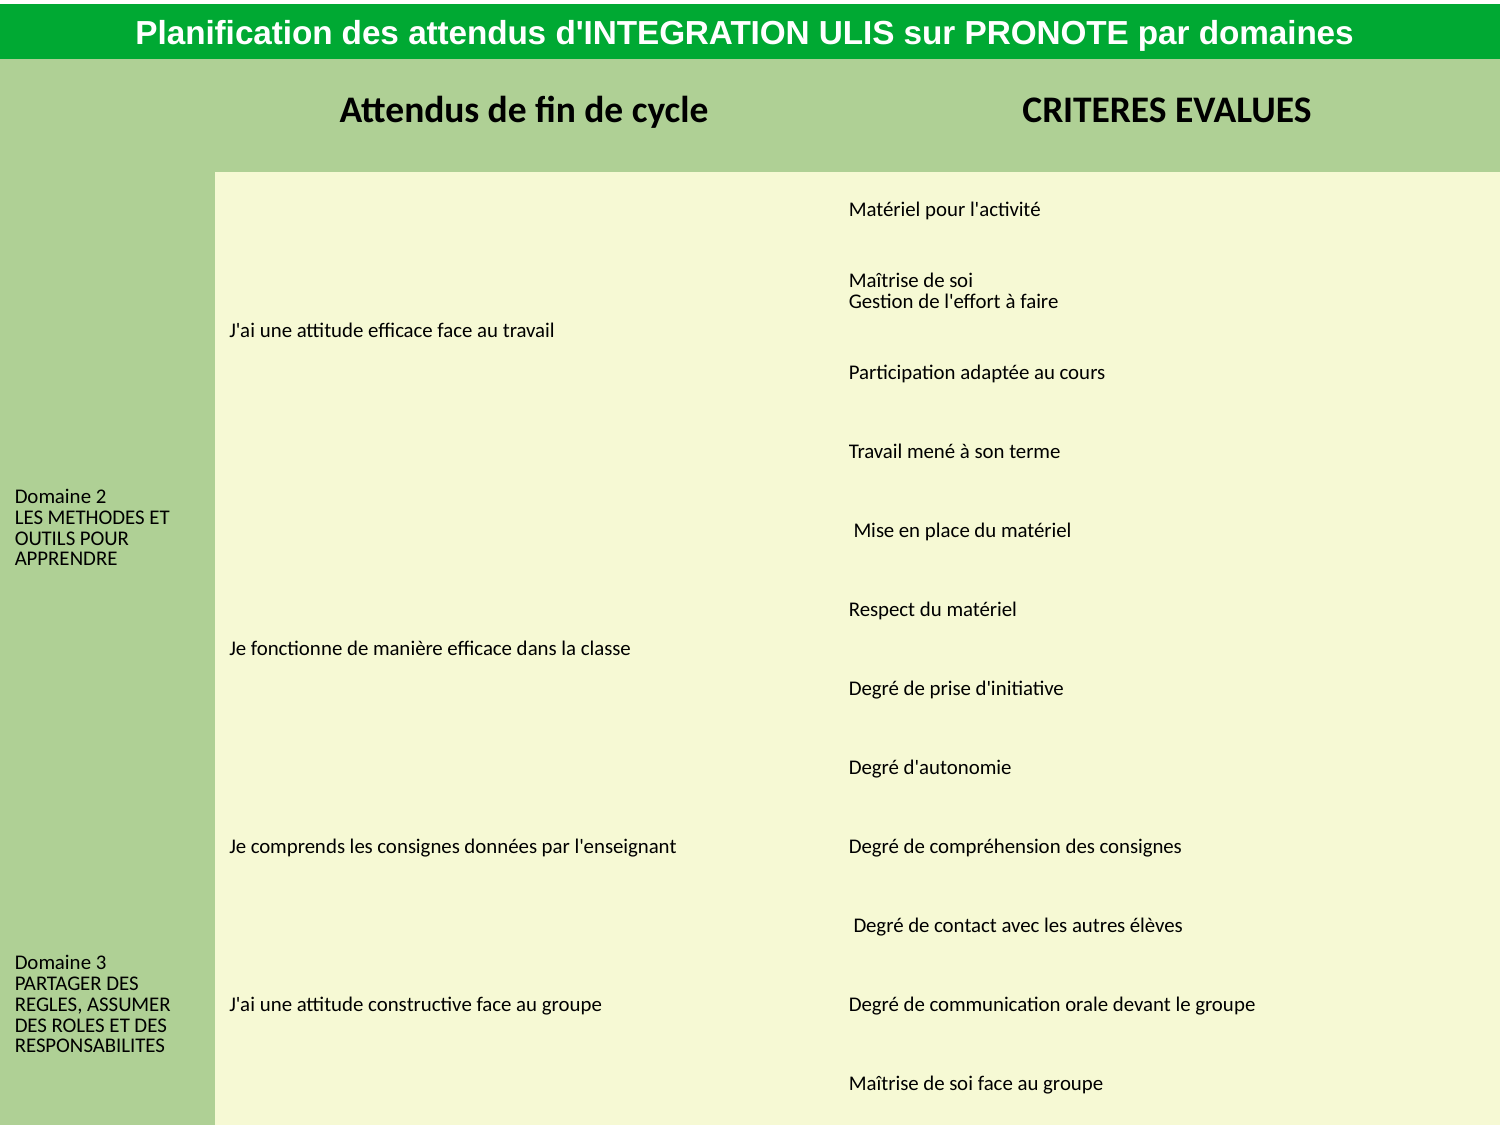

Planification des attendus d'INTEGRATION ULIS sur PRONOTE par domaines
| | Attendus de fin de cycle | CRITERES EVALUES |
| --- | --- | --- |
| Domaine 2 LES METHODES ET OUTILS POUR APPRENDRE | J'ai une attitude efficace face au travail | Matériel pour l'activité |
| | | Maîtrise de soi Gestion de l'effort à faire |
| | | Participation adaptée au cours |
| | | Travail mené à son terme |
| | Je fonctionne de manière efficace dans la classe | Mise en place du matériel |
| | | Respect du matériel |
| | | Degré de prise d'initiative |
| | | Degré d'autonomie |
| | Je comprends les consignes données par l'enseignant | Degré de compréhension des consignes |
| Domaine 3 PARTAGER DES REGLES, ASSUMER DES ROLES ET DES RESPONSABILITES | J'ai une attitude constructive face au groupe | Degré de contact avec les autres élèves |
| | | Degré de communication orale devant le groupe |
| | | Maîtrise de soi face au groupe |